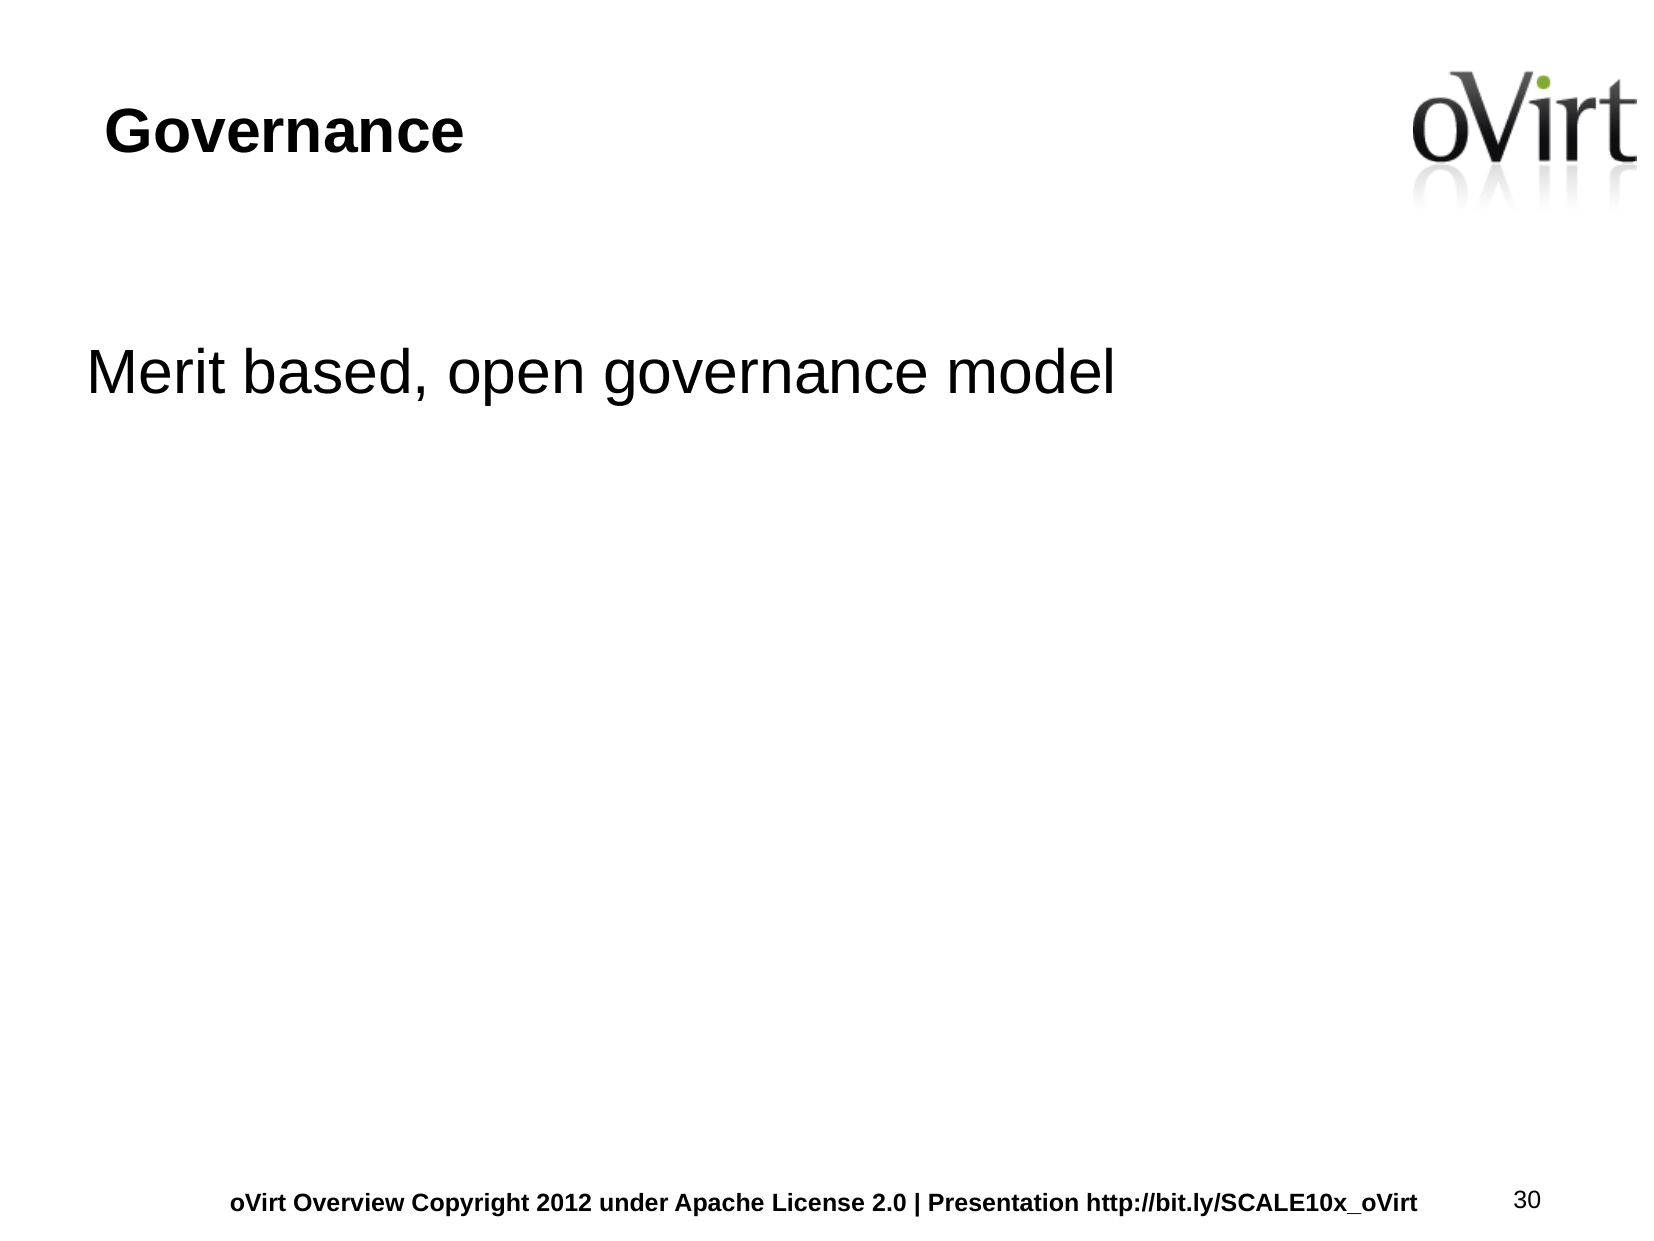

# Governance
Merit based, open governance model